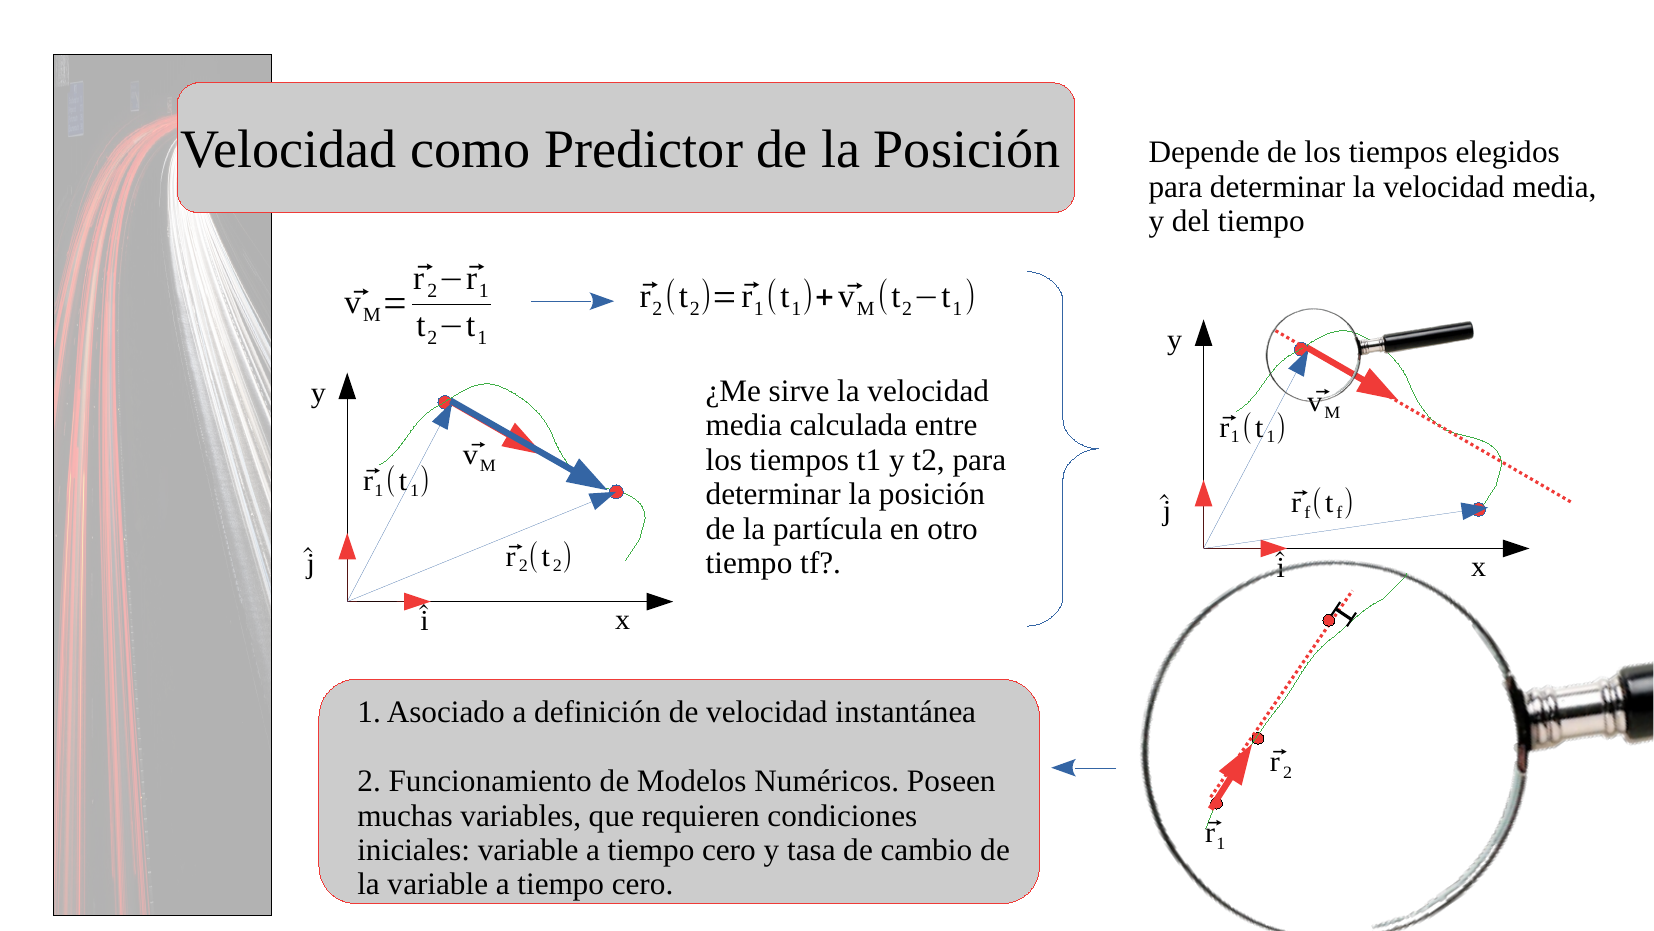

Velocidad como Predictor de la Posición
Depende de los tiempos elegidos para determinar la velocidad media, y del tiempo
¿Me sirve la velocidad media calculada entre los tiempos t1 y t2, para determinar la posición de la partícula en otro tiempo tf?.
1. Asociado a definición de velocidad instantánea
2. Funcionamiento de Modelos Numéricos. Poseen muchas variables, que requieren condiciones iniciales: variable a tiempo cero y tasa de cambio de la variable a tiempo cero.